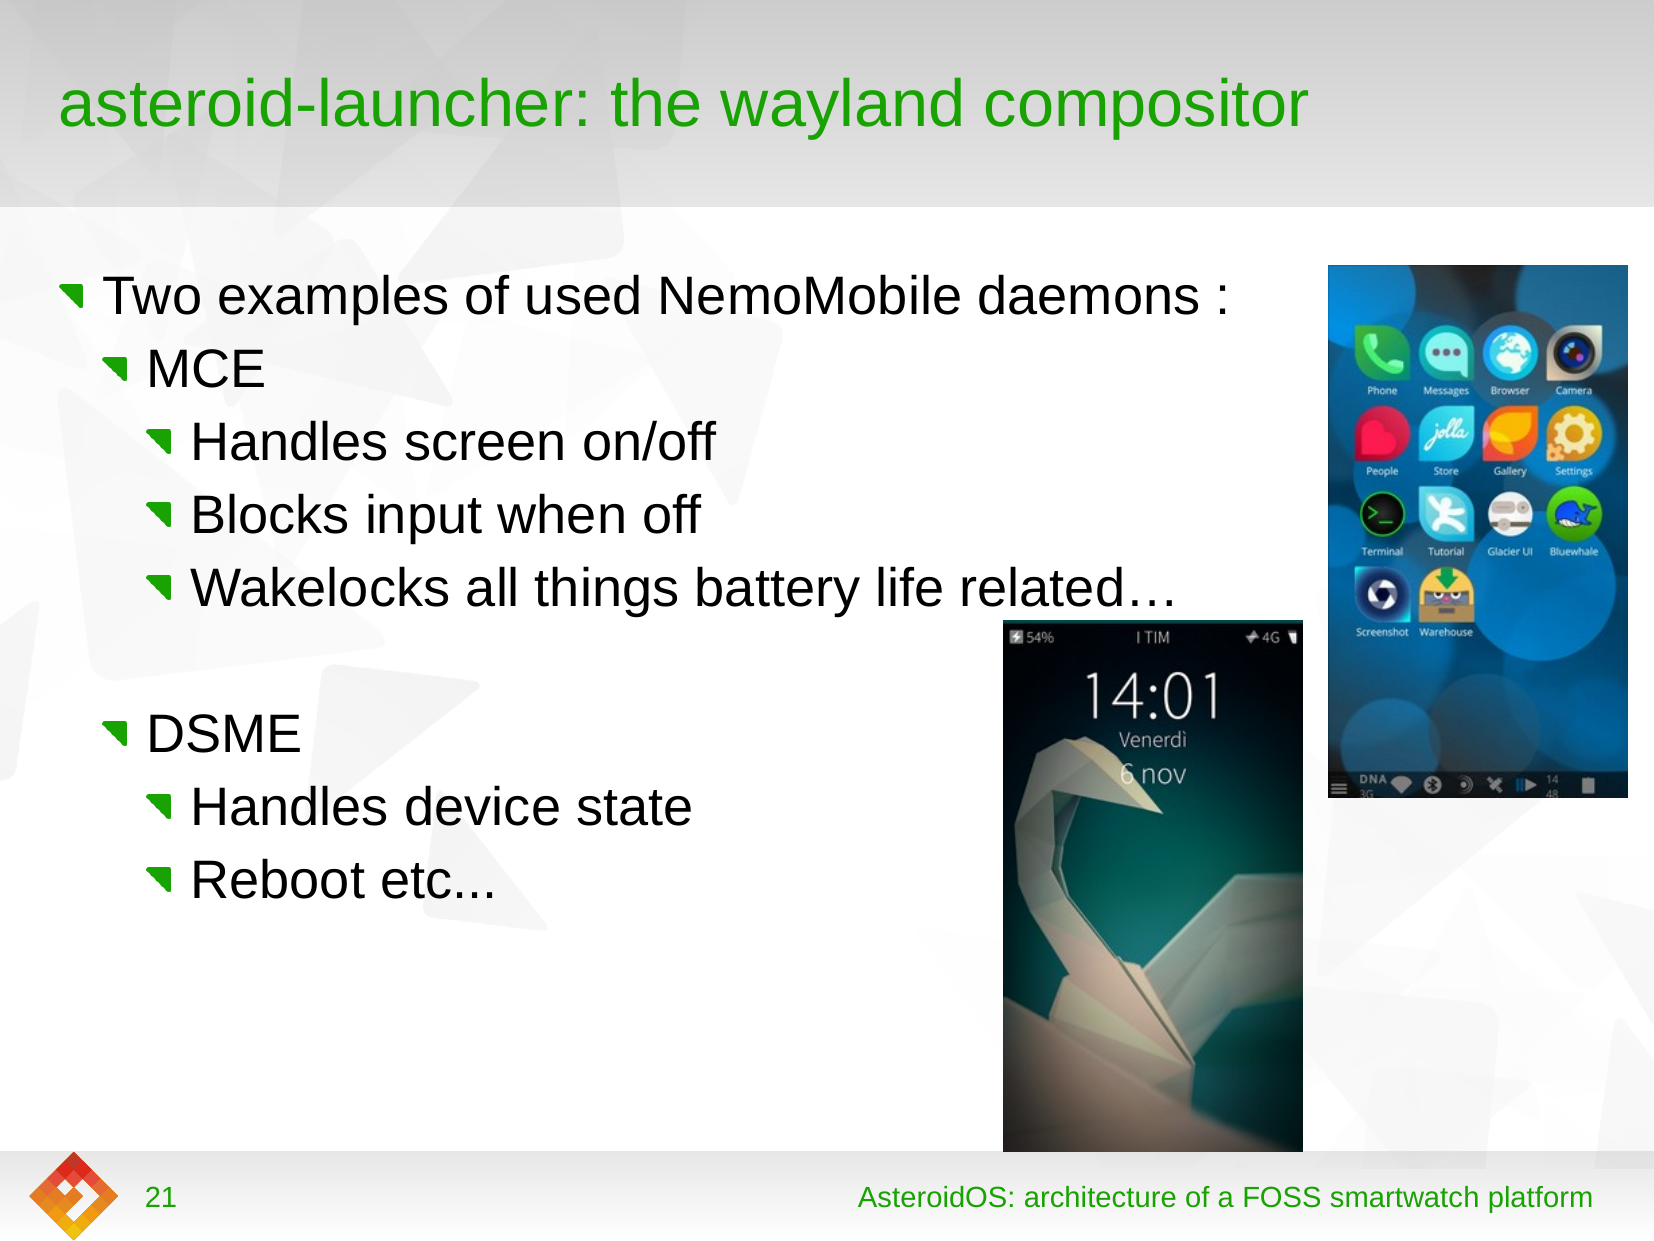

# asteroid-launcher: the wayland compositor
Two examples of used NemoMobile daemons :
MCE
Handles screen on/off
Blocks input when off
Wakelocks all things battery life related…
DSME
Handles device state
Reboot etc...
21
AsteroidOS: architecture of a FOSS smartwatch platform